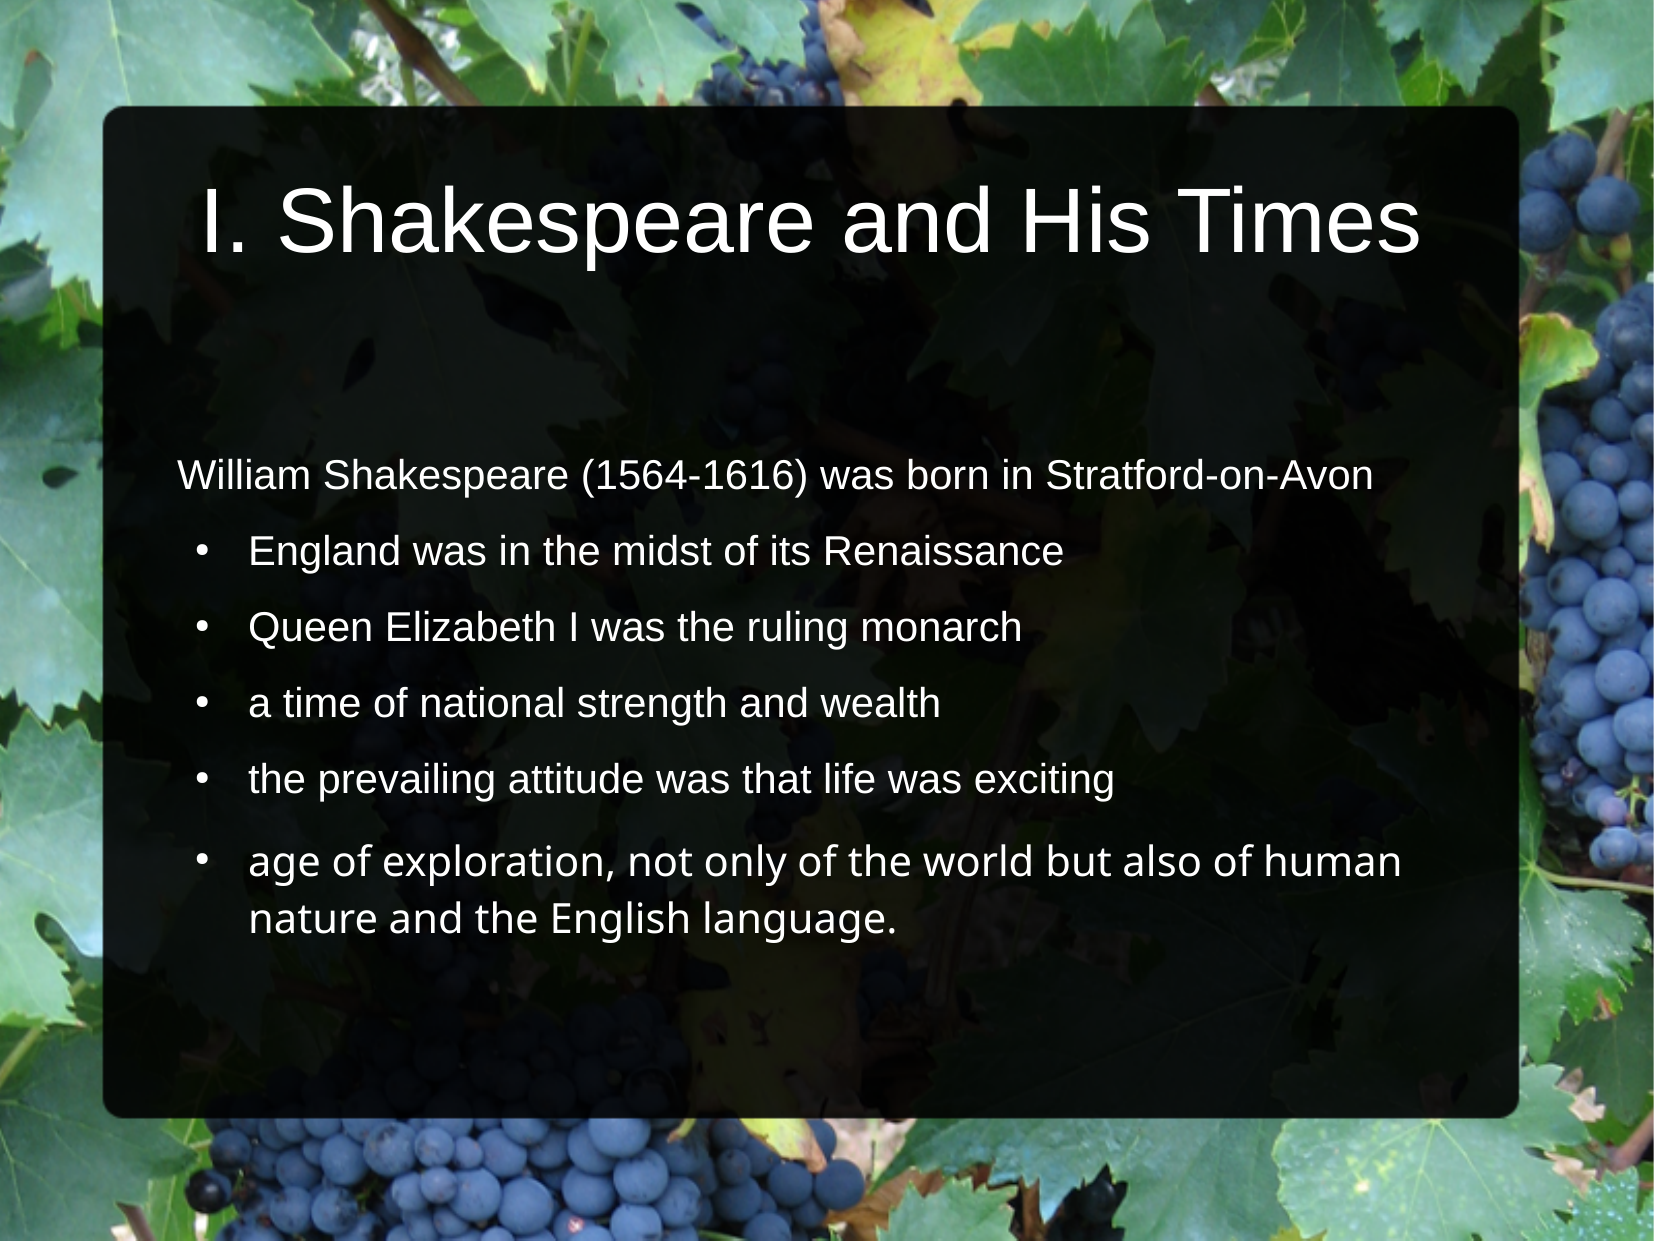

# I. Shakespeare and His Times
William Shakespeare (1564-1616) was born in Stratford-on-Avon
England was in the midst of its Renaissance
Queen Elizabeth I was the ruling monarch
a time of national strength and wealth
the prevailing attitude was that life was exciting
age of exploration, not only of the world but also of human nature and the English language.